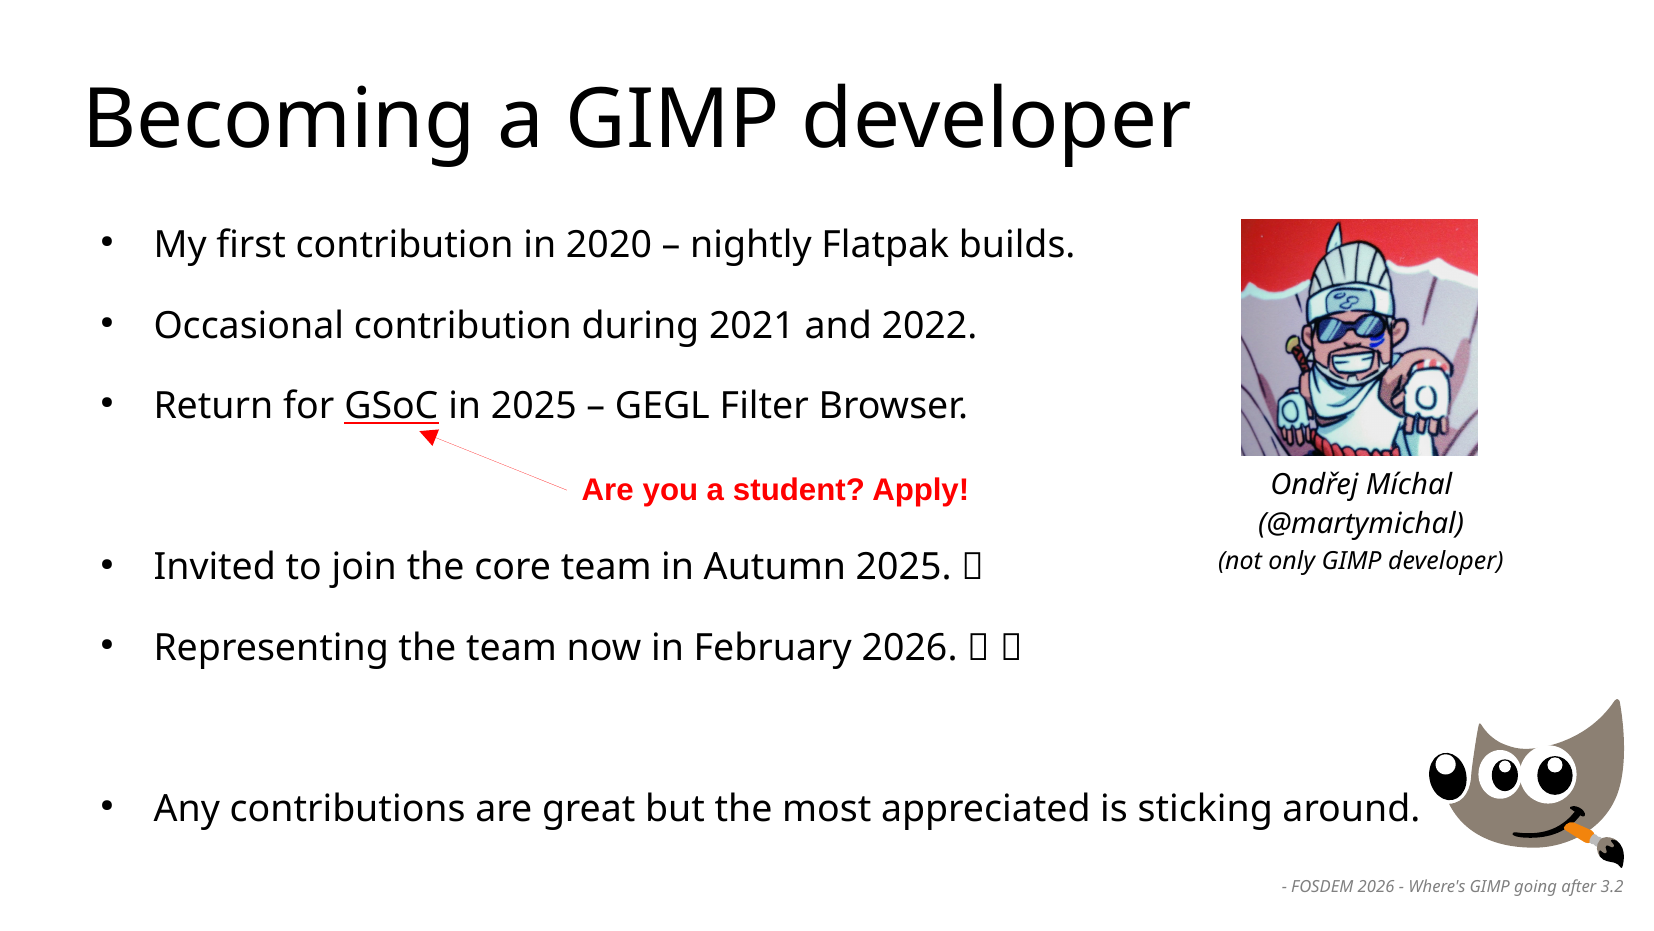

# Becoming a GIMP developer
My first contribution in 2020 – nightly Flatpak builds.
Occasional contribution during 2021 and 2022.
Return for GSoC in 2025 – GEGL Filter Browser.
Invited to join the core team in Autumn 2025. 🎉
Representing the team now in February 2026. 🎉 🎉
Any contributions are great but the most appreciated is sticking around.
Ondřej Míchal
(@martymichal)
(not only GIMP developer)
Are you a student? Apply!